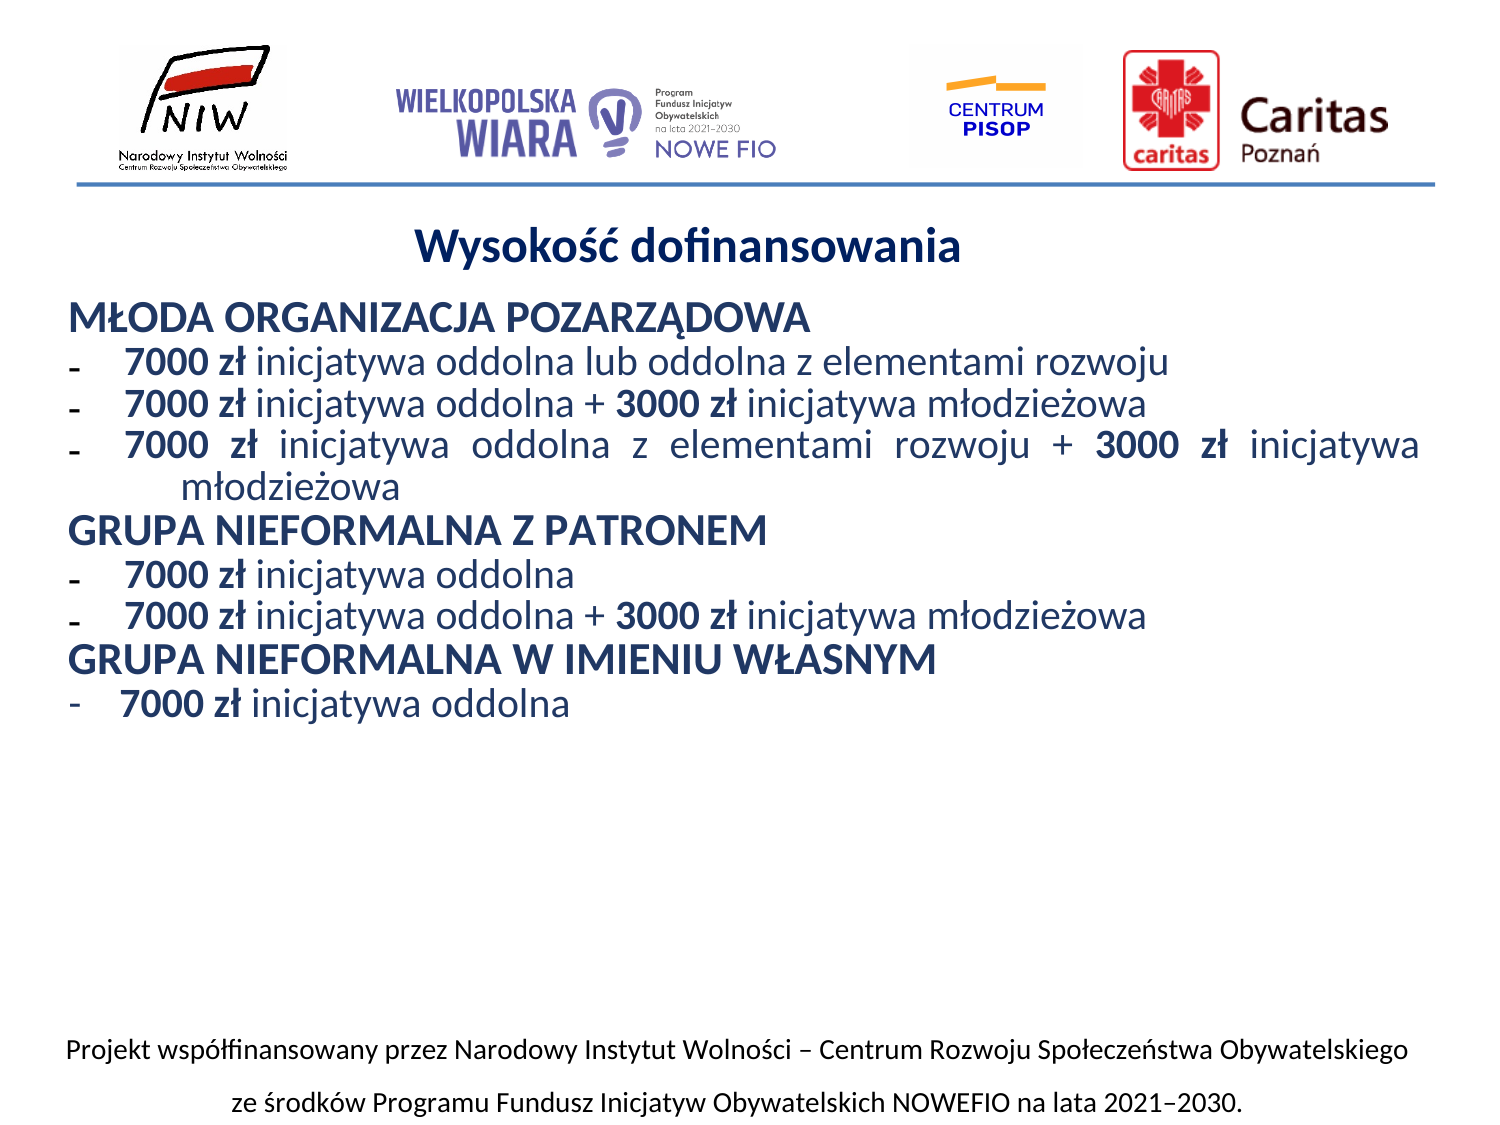

Wysokość dofinansowania
MŁODA ORGANIZACJA POZARZĄDOWA
7000 zł inicjatywa oddolna lub oddolna z elementami rozwoju
7000 zł inicjatywa oddolna + 3000 zł inicjatywa młodzieżowa
7000 zł inicjatywa oddolna z elementami rozwoju + 3000 zł inicjatywa młodzieżowa
GRUPA NIEFORMALNA Z PATRONEM
7000 zł inicjatywa oddolna
7000 zł inicjatywa oddolna + 3000 zł inicjatywa młodzieżowa
GRUPA NIEFORMALNA W IMIENIU WŁASNYM
- 7000 zł inicjatywa oddolna